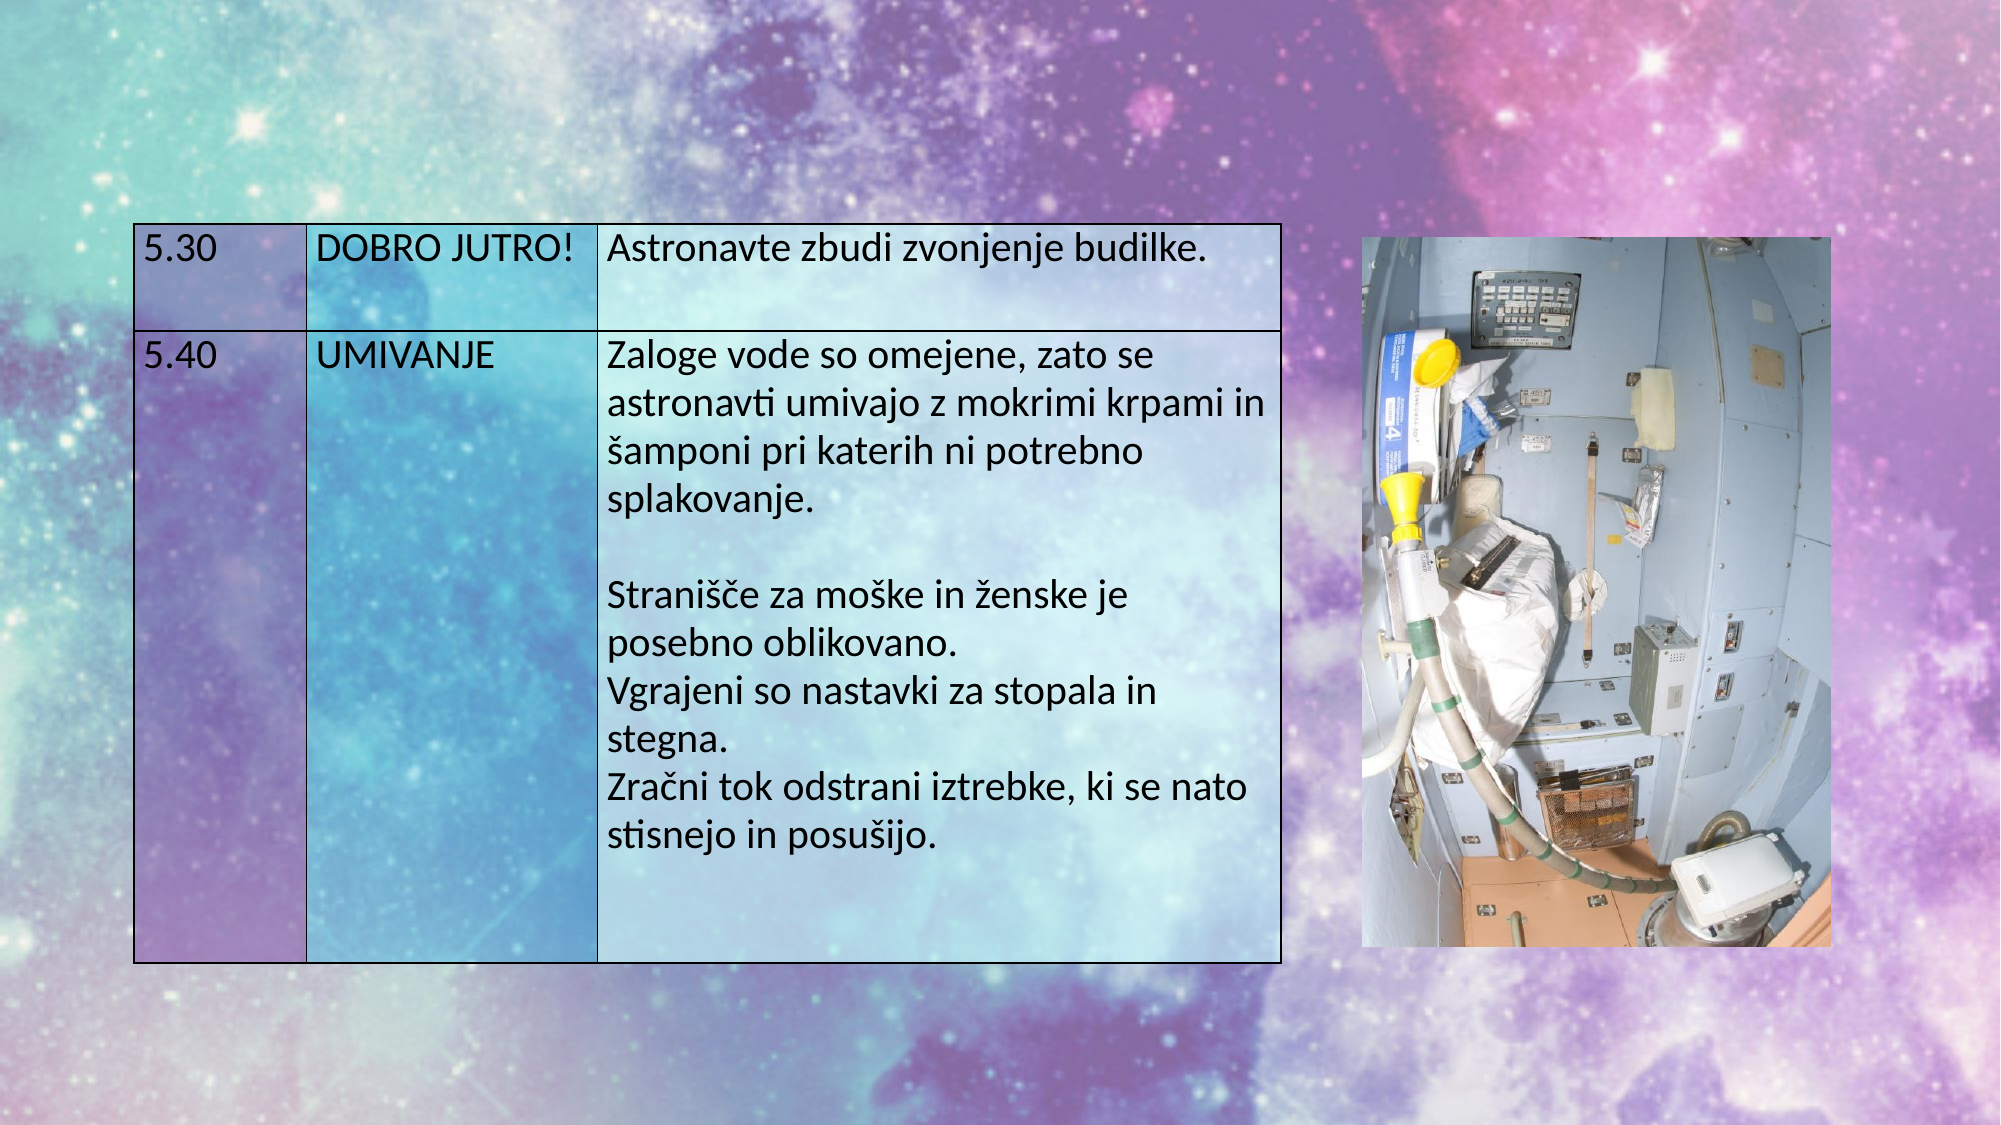

| 5.30 | DOBRO JUTRO! | Astronavte zbudi zvonjenje budilke. |
| --- | --- | --- |
| 5.40 | UMIVANJE | Zaloge vode so omejene, zato se astronavti umivajo z mokrimi krpami in šamponi pri katerih ni potrebno splakovanje. Stranišče za moške in ženske je posebno oblikovano. Vgrajeni so nastavki za stopala in stegna. Zračni tok odstrani iztrebke, ki se nato stisnejo in posušijo. |